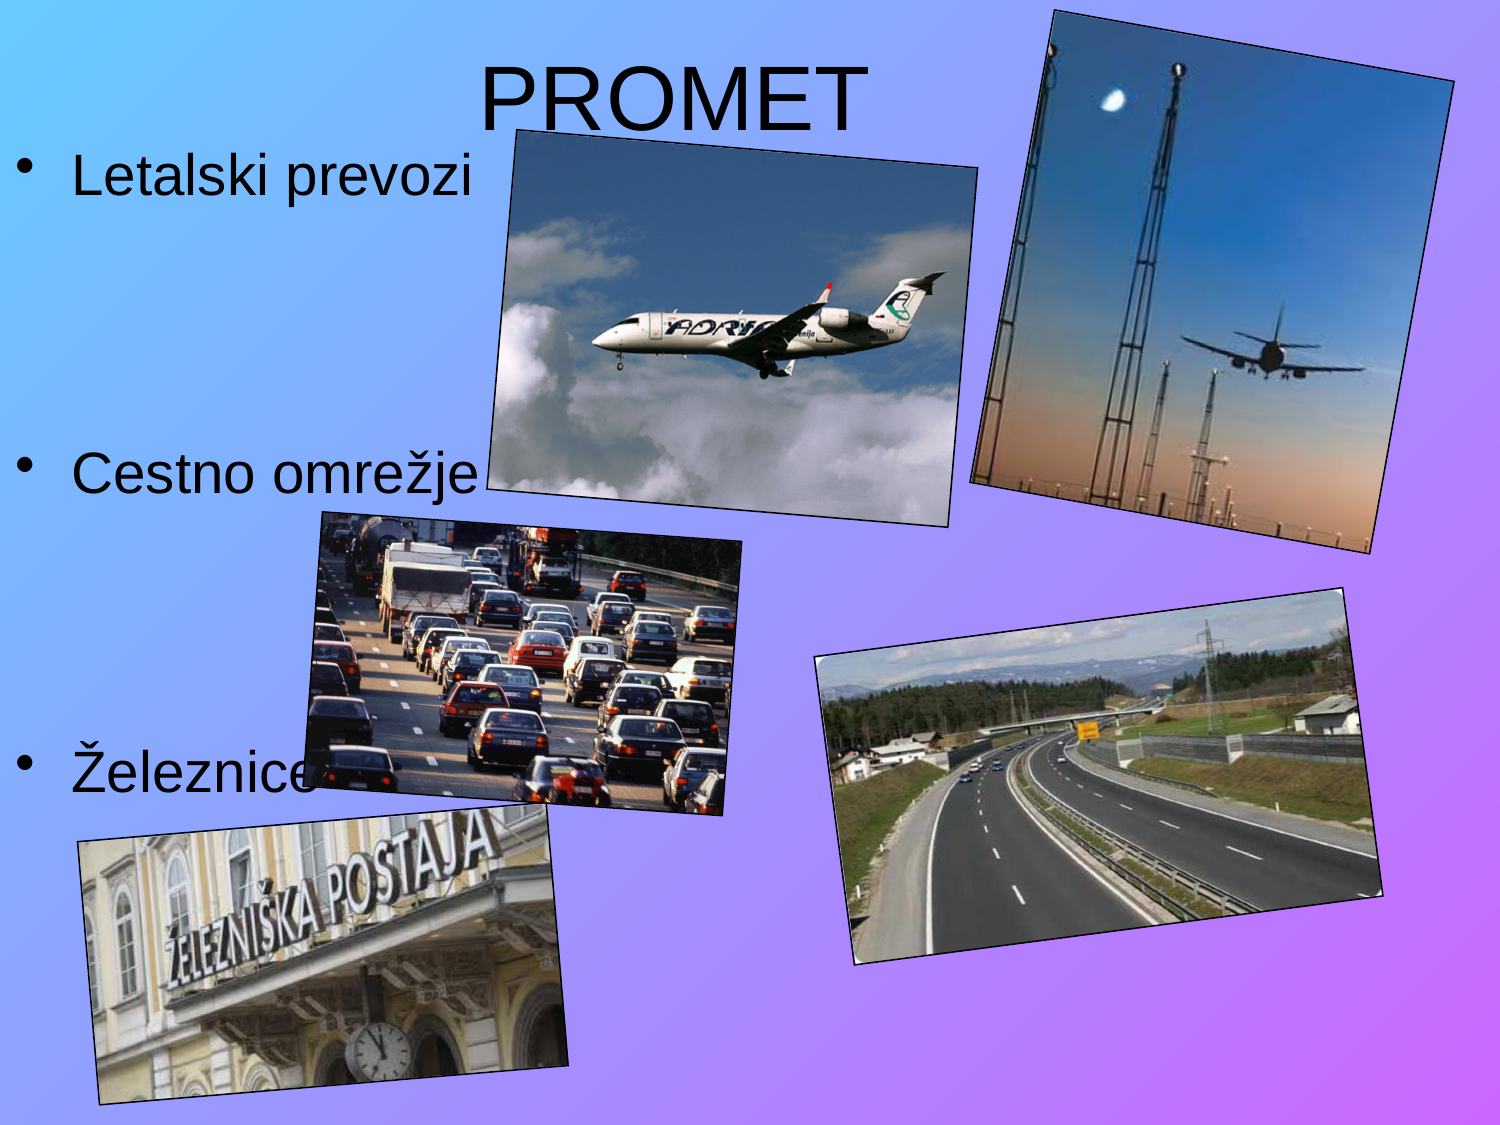

# PROMET
Letalski prevozi
Cestno omrežje
Železnice